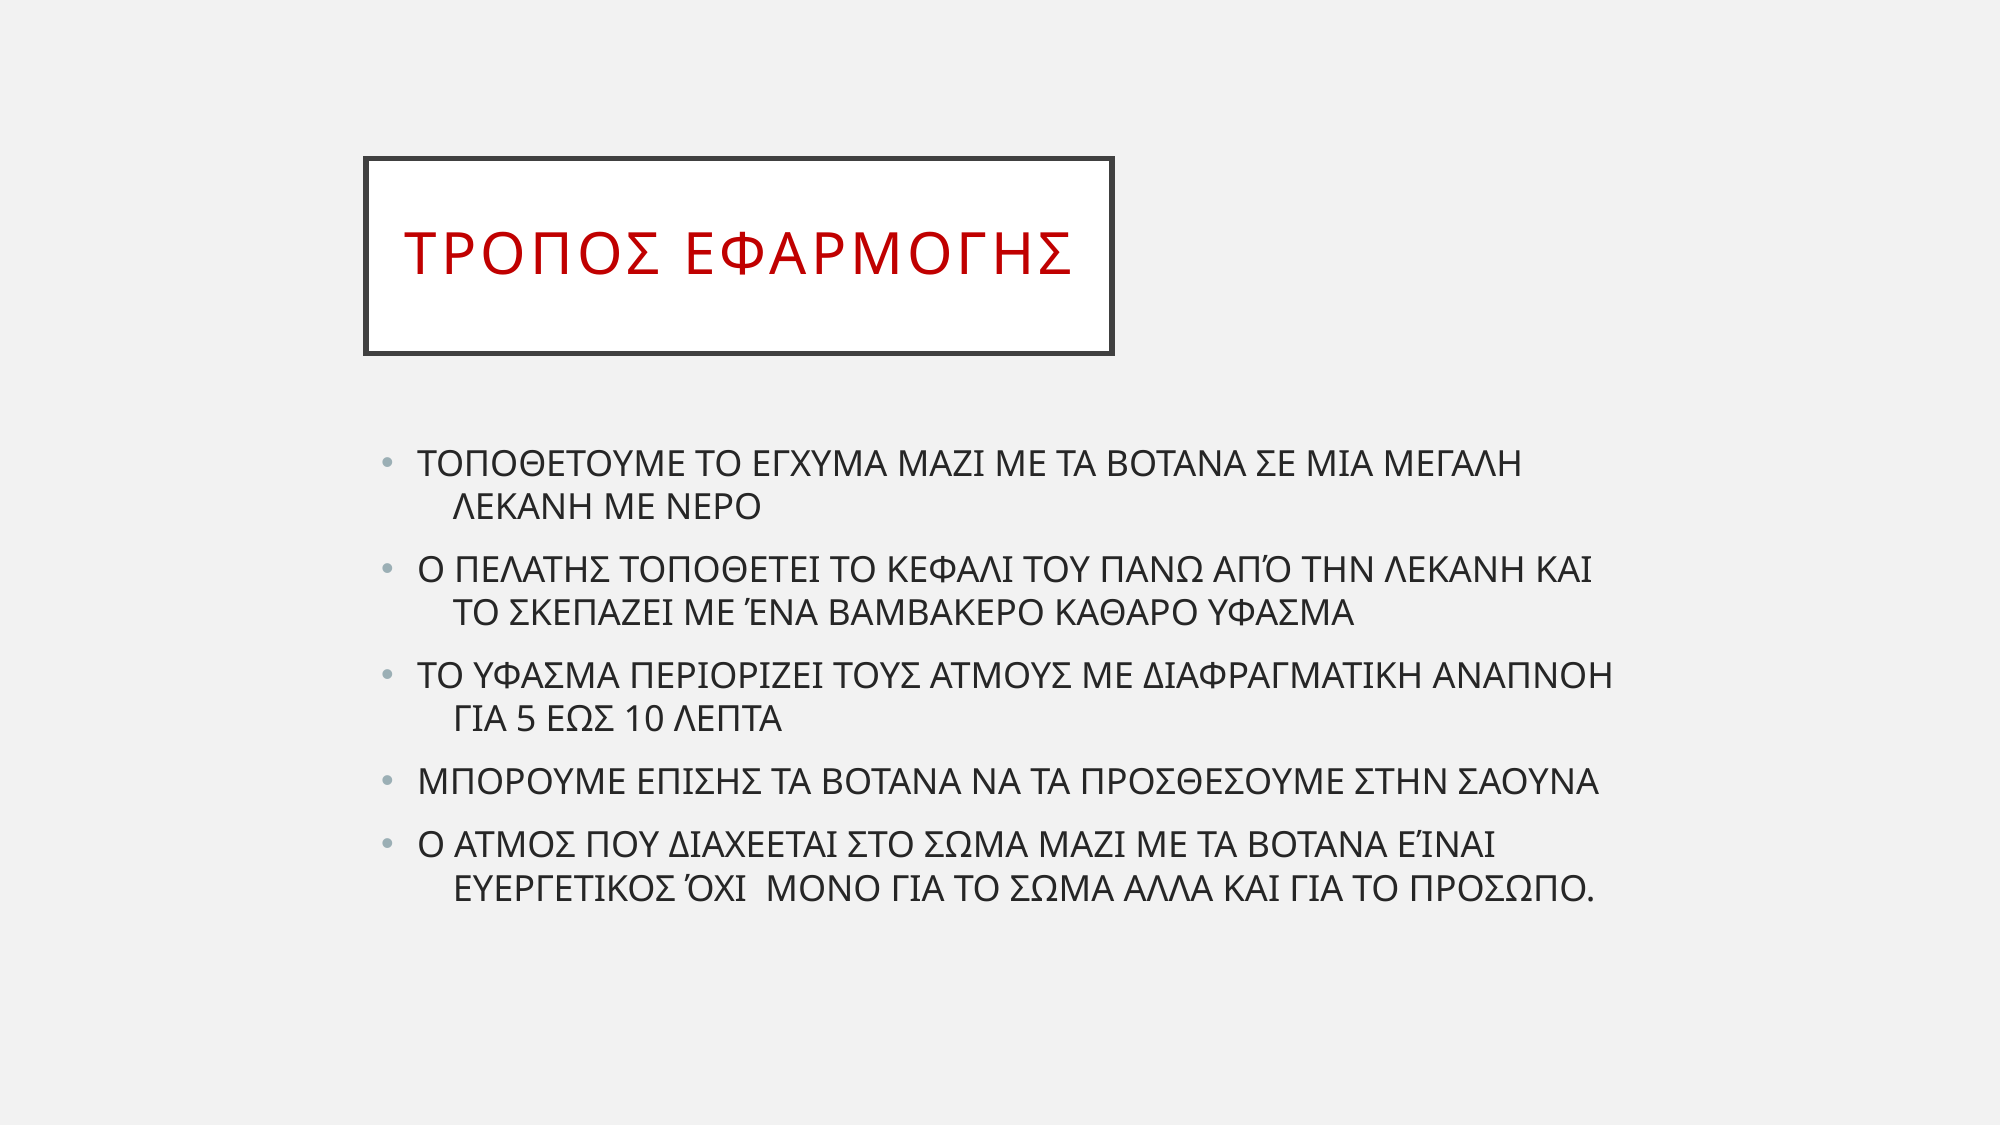

# ΤΡΟΠΟΣ ΕΦΑΡΜΟΓΗΣ
ΤΟΠΟΘΕΤΟΥΜΕ ΤΟ ΕΓΧΥΜΑ ΜΑΖΙ ΜΕ ΤΑ ΒΟΤΑΝΑ ΣΕ ΜΙΑ ΜΕΓΑΛΗ ΛΕΚΑΝΗ ΜΕ ΝΕΡΟ
Ο ΠΕΛΑΤΗΣ ΤΟΠΟΘΕΤΕΙ ΤΟ ΚΕΦΑΛΙ ΤΟΥ ΠΑΝΩ ΑΠΌ ΤΗΝ ΛΕΚΑΝΗ ΚΑΙ ΤΟ ΣΚΕΠΑΖΕΙ ΜΕ ΈΝΑ ΒΑΜΒΑΚΕΡΟ ΚΑΘΑΡΟ ΥΦΑΣΜΑ
ΤΟ ΥΦΑΣΜΑ ΠΕΡΙΟΡΙΖΕΙ ΤΟΥΣ ΑΤΜΟΥΣ ΜΕ ΔΙΑΦΡΑΓΜΑΤΙΚΗ ΑΝΑΠΝΟΗ ΓΙΑ 5 ΕΩΣ 10 ΛΕΠΤΑ
ΜΠΟΡΟΥΜΕ ΕΠΙΣΗΣ ΤΑ ΒΟΤΑΝΑ ΝΑ ΤΑ ΠΡΟΣΘΕΣΟΥΜΕ ΣΤΗΝ ΣΑΟΥΝΑ
Ο ΑΤΜΟΣ ΠΟΥ ΔΙΑΧΕΕΤΑΙ ΣΤΟ ΣΩΜΑ ΜΑΖΙ ΜΕ ΤΑ ΒΟΤΑΝΑ ΕΊΝΑΙ ΕΥΕΡΓΕΤΙΚΟΣ ΌΧΙ ΜΟΝΟ ΓΙΑ ΤΟ ΣΩΜΑ ΑΛΛΑ ΚΑΙ ΓΙΑ ΤΟ ΠΡΟΣΩΠΟ.